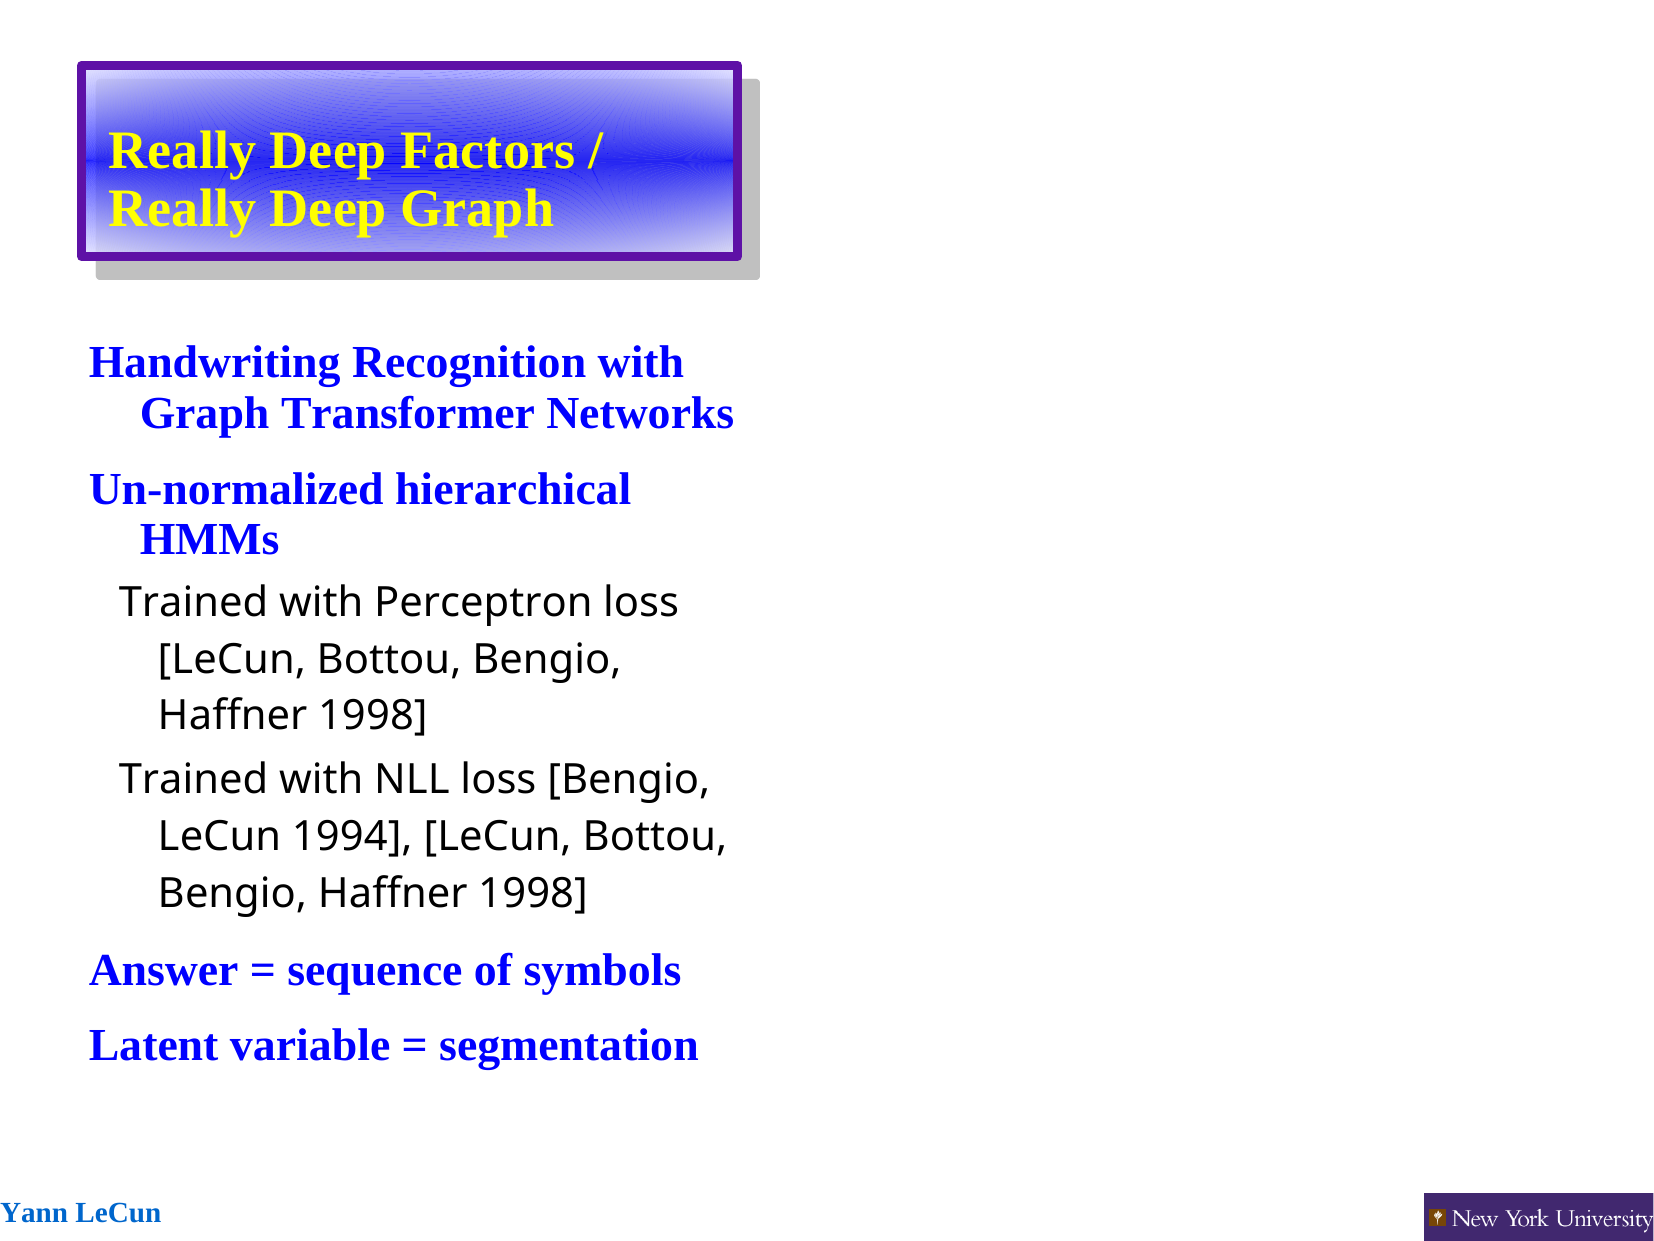

# Really Deep Factors / Really Deep Graph
Handwriting Recognition with Graph Transformer Networks
Un-normalized hierarchical HMMs
Trained with Perceptron loss [LeCun, Bottou, Bengio, Haffner 1998]
Trained with NLL loss [Bengio, LeCun 1994], [LeCun, Bottou, Bengio, Haffner 1998]
Answer = sequence of symbols
Latent variable = segmentation